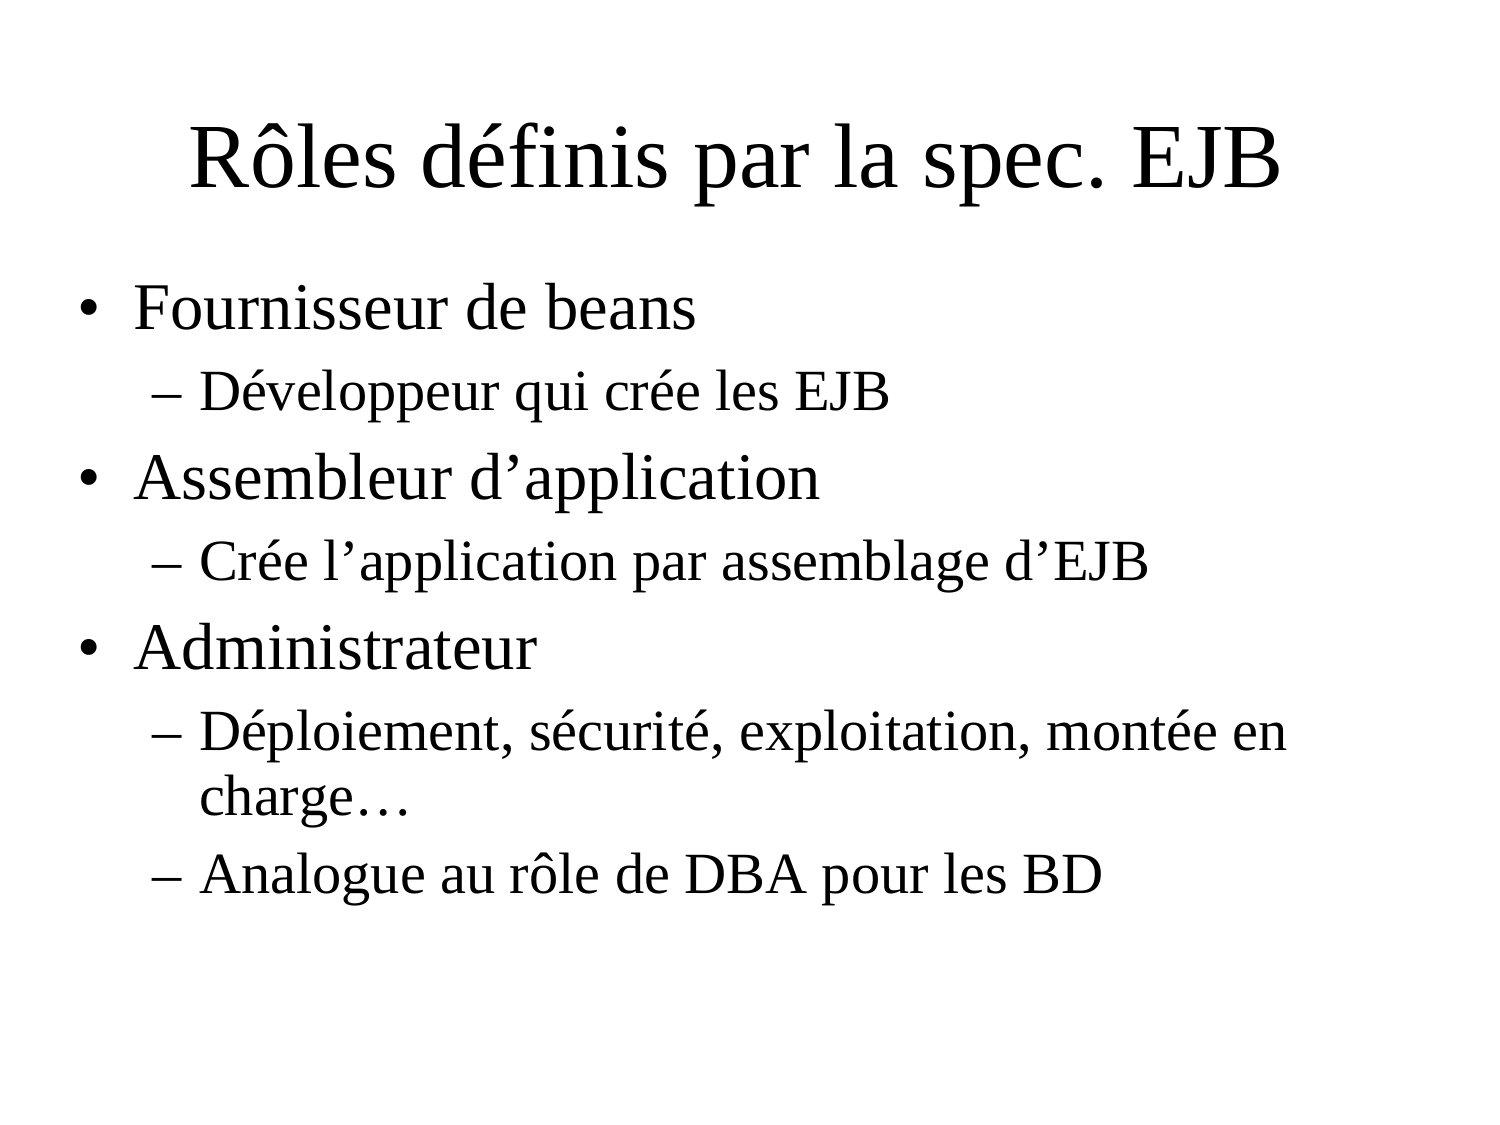

# Rôles définis par la spec. EJB
Fournisseur de beans
Développeur qui crée les EJB
Assembleur d’application
Crée l’application par assemblage d’EJB
Administrateur
Déploiement, sécurité, exploitation, montée en charge…
Analogue au rôle de DBA pour les BD